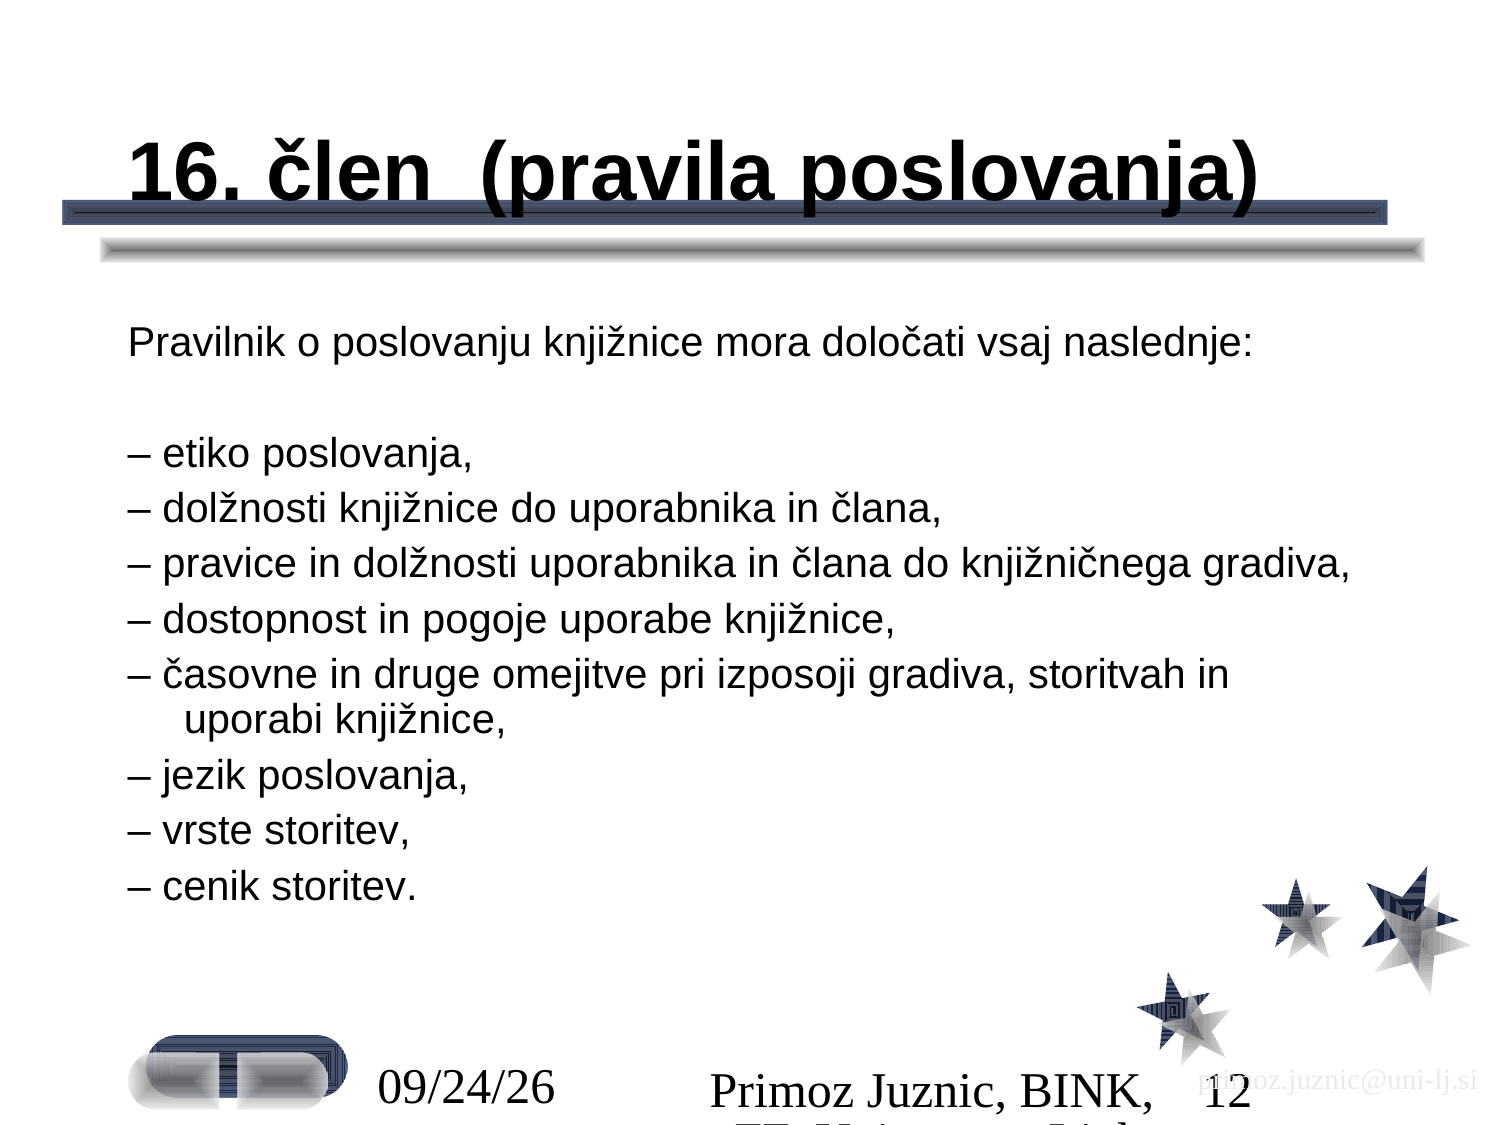

# 16. člen (pravila poslovanja)
Pravilnik o poslovanju knjižnice mora določati vsaj naslednje:
– etiko poslovanja,
– dolžnosti knjižnice do uporabnika in člana,
– pravice in dolžnosti uporabnika in člana do knjižničnega gradiva,
– dostopnost in pogoje uporabe knjižnice,
– časovne in druge omejitve pri izposoji gradiva, storitvah in uporabi knjižnice,
– jezik poslovanja,
– vrste storitev,
– cenik storitev.
Primoz Juznic, BINK, FF, Univerza v Ljubljani
12